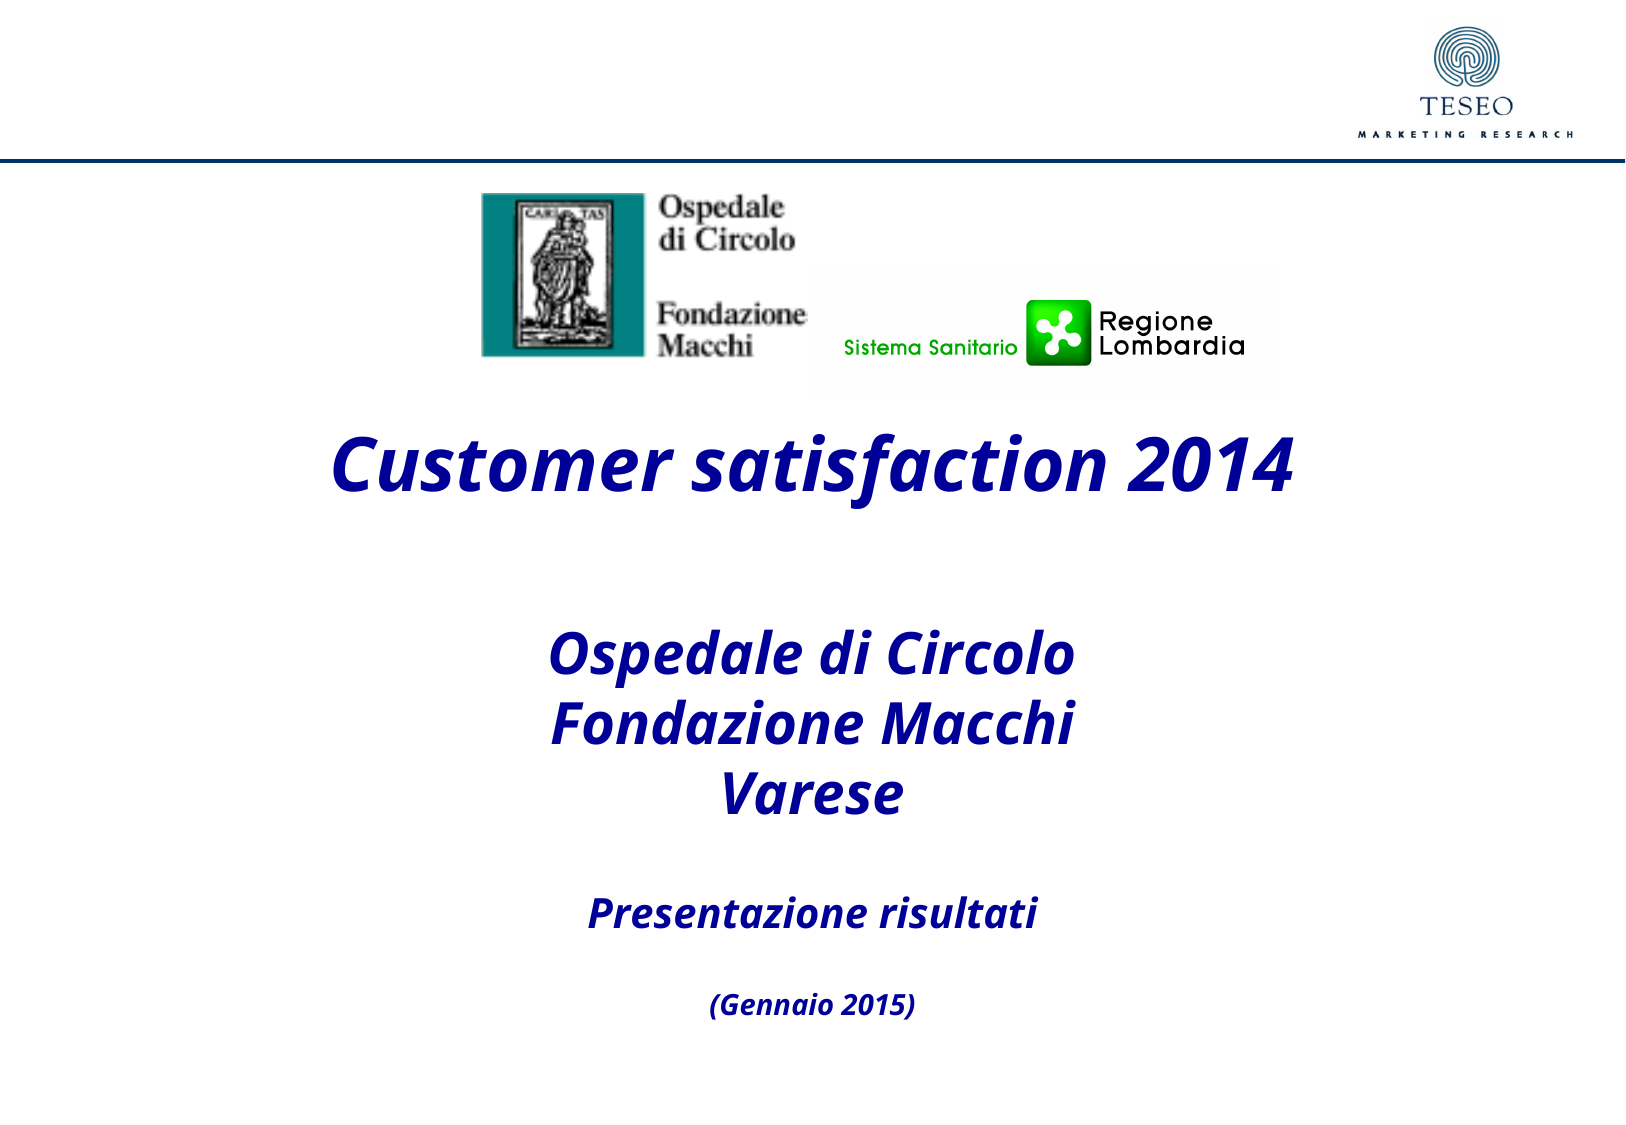

Customer satisfaction 2014
Ospedale di Circolo
Fondazione Macchi
Varese
Presentazione risultati
(Gennaio 2015)